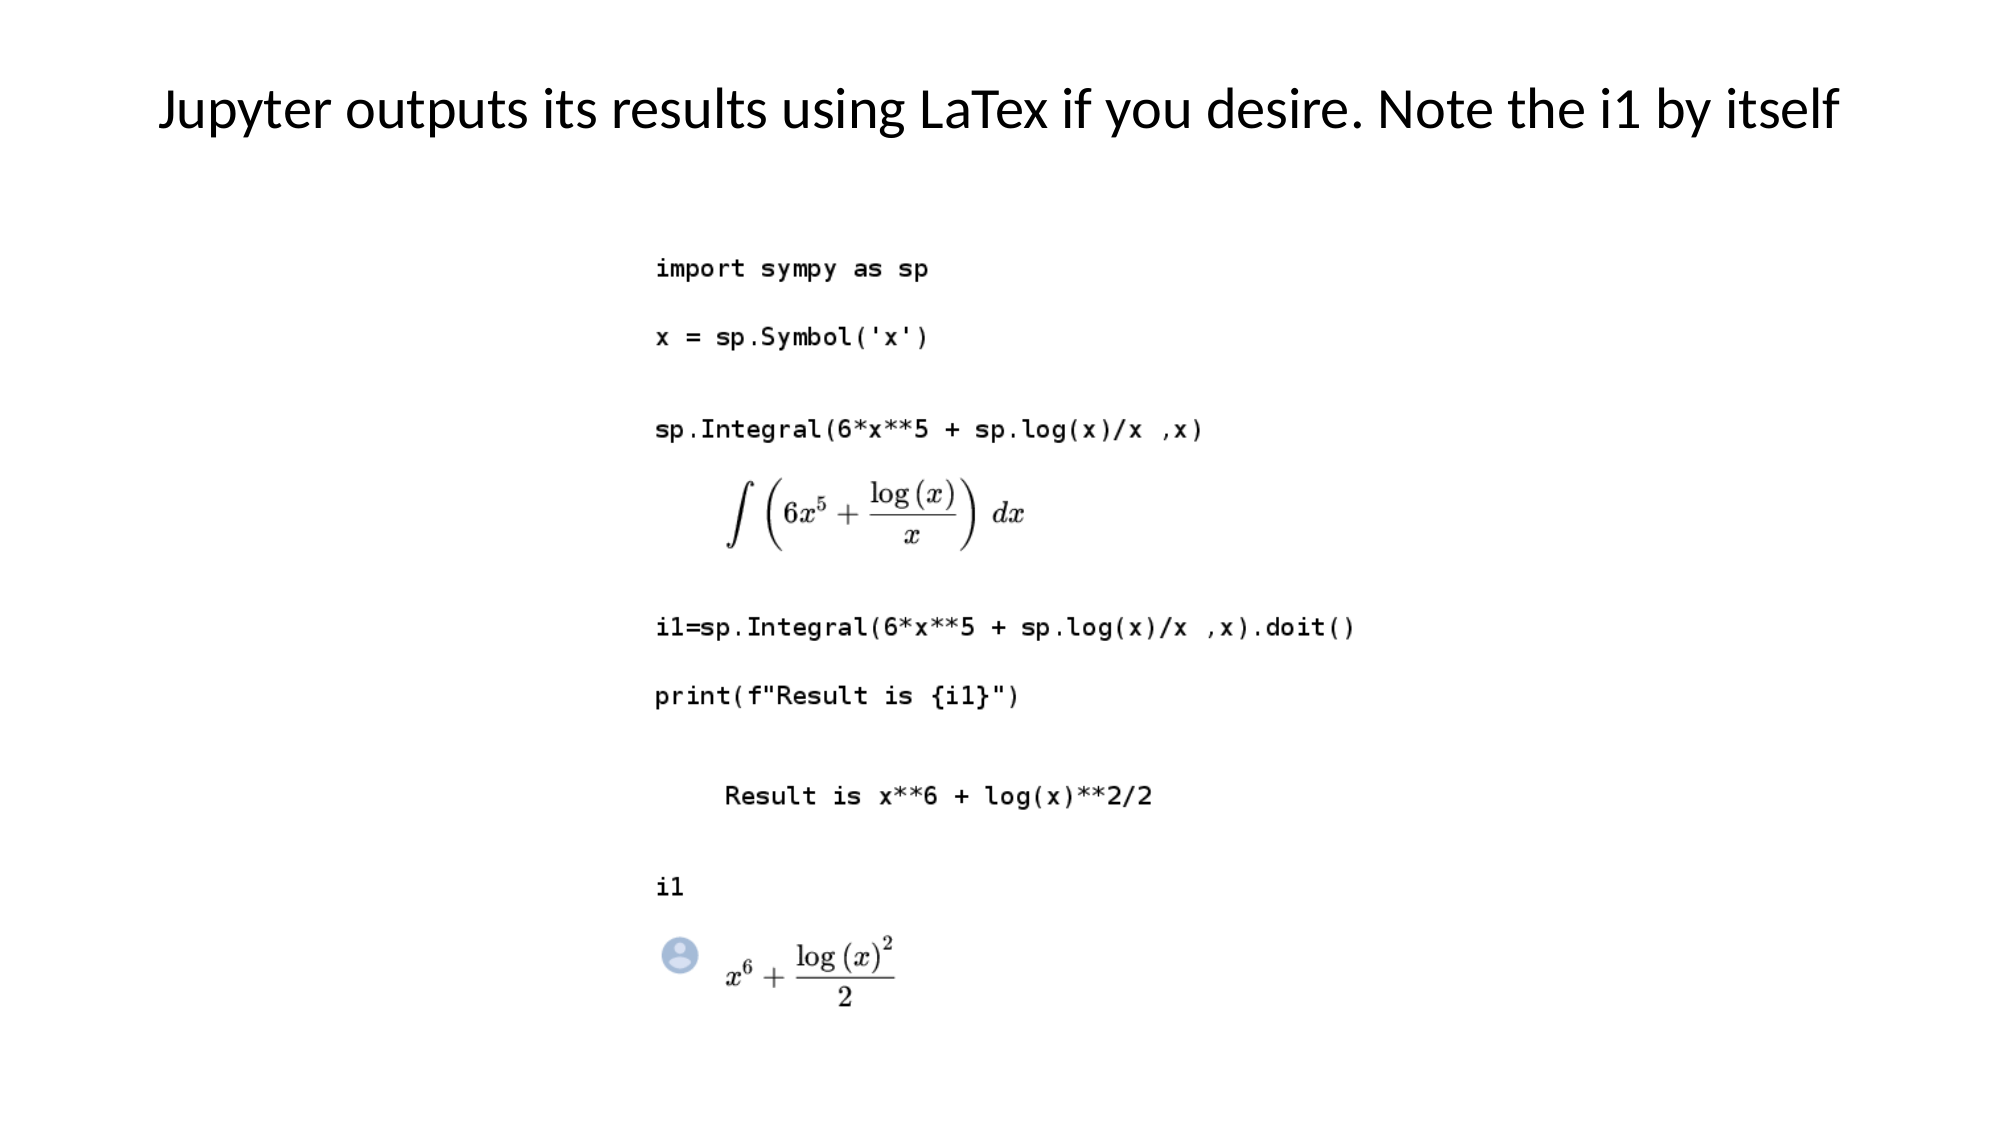

# Jupyter outputs its results using LaTex if you desire. Note the i1 by itself